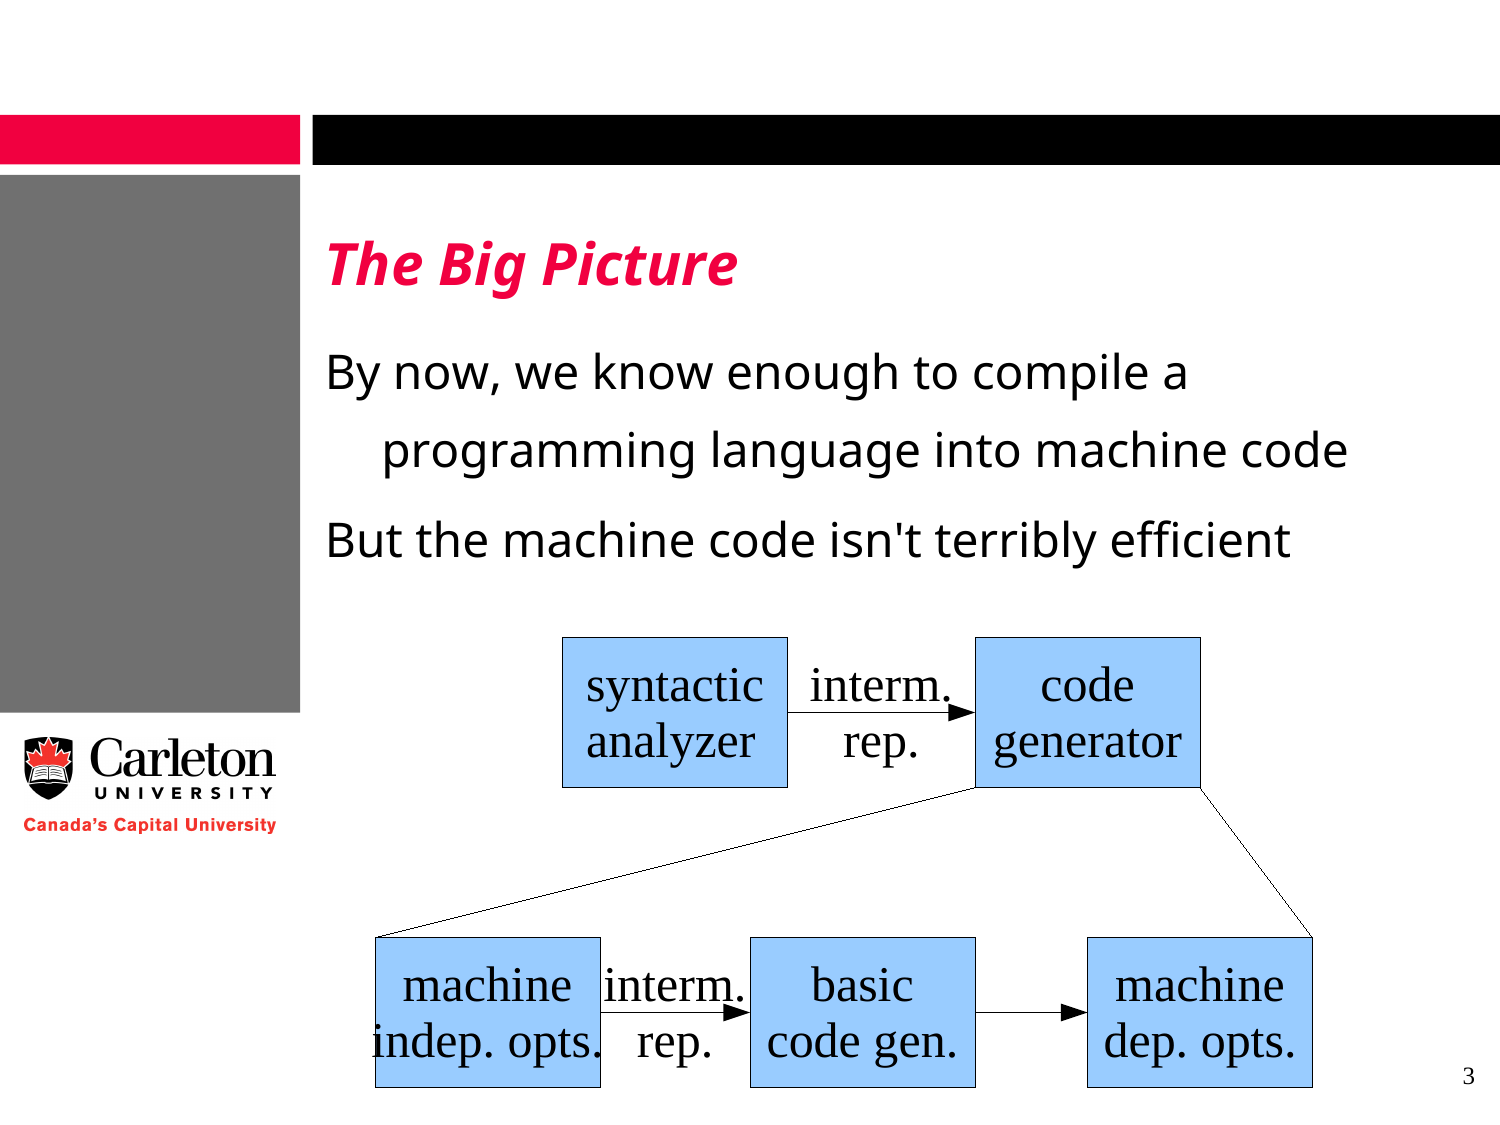

# The Big Picture
By now, we know enough to compile a programming language into machine code
But the machine code isn't terribly efficient
syntactic
analyzer
code
generator
interm.
rep.
machine
indep. opts.
basic
code gen.
machine
dep. opts.
interm.
rep.
3